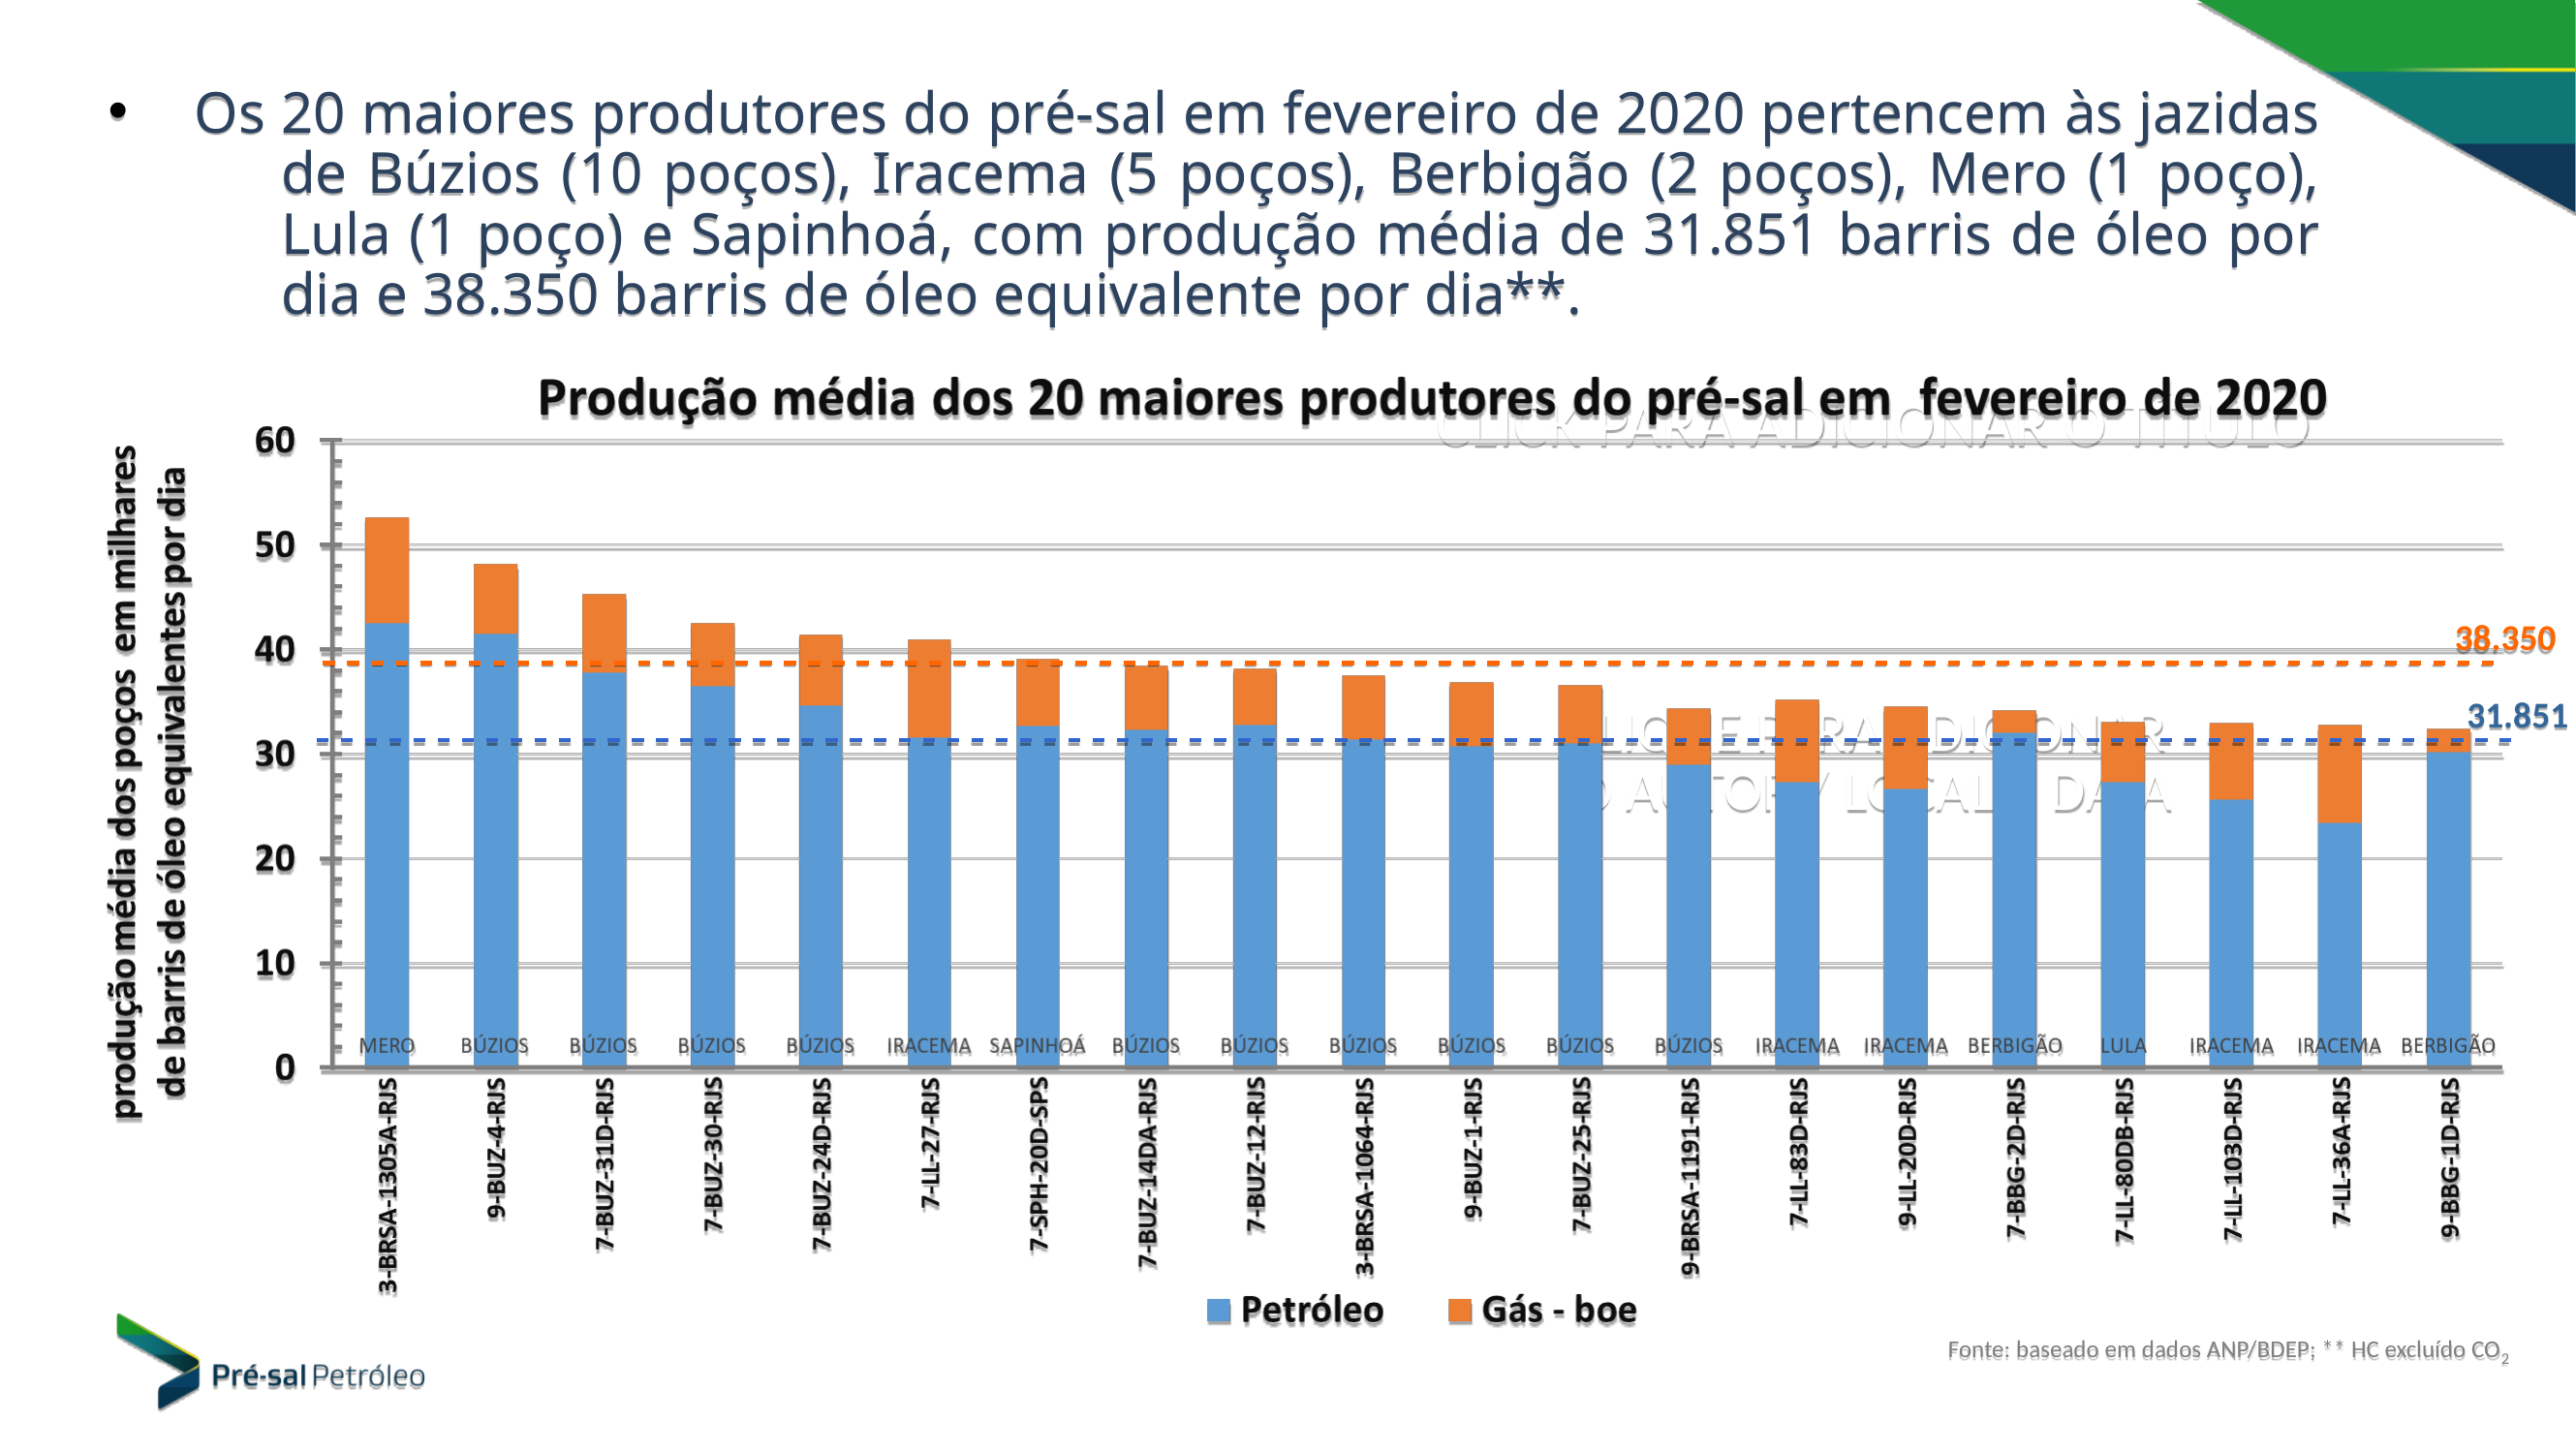

Os 20 maiores produtores do pré-sal em fevereiro de 2020 pertencem às jazidas de Búzios (10 poços), Iracema (5 poços), Berbigão (2 poços), Mero (1 poço), Lula (1 poço) e Sapinhoá, com produção média de 31.851 barris de óleo por dia e 38.350 barris de óleo equivalente por dia**.
38.350
31.851
Fonte: baseado em dados ANP/BDEP; ** HC excluído CO2